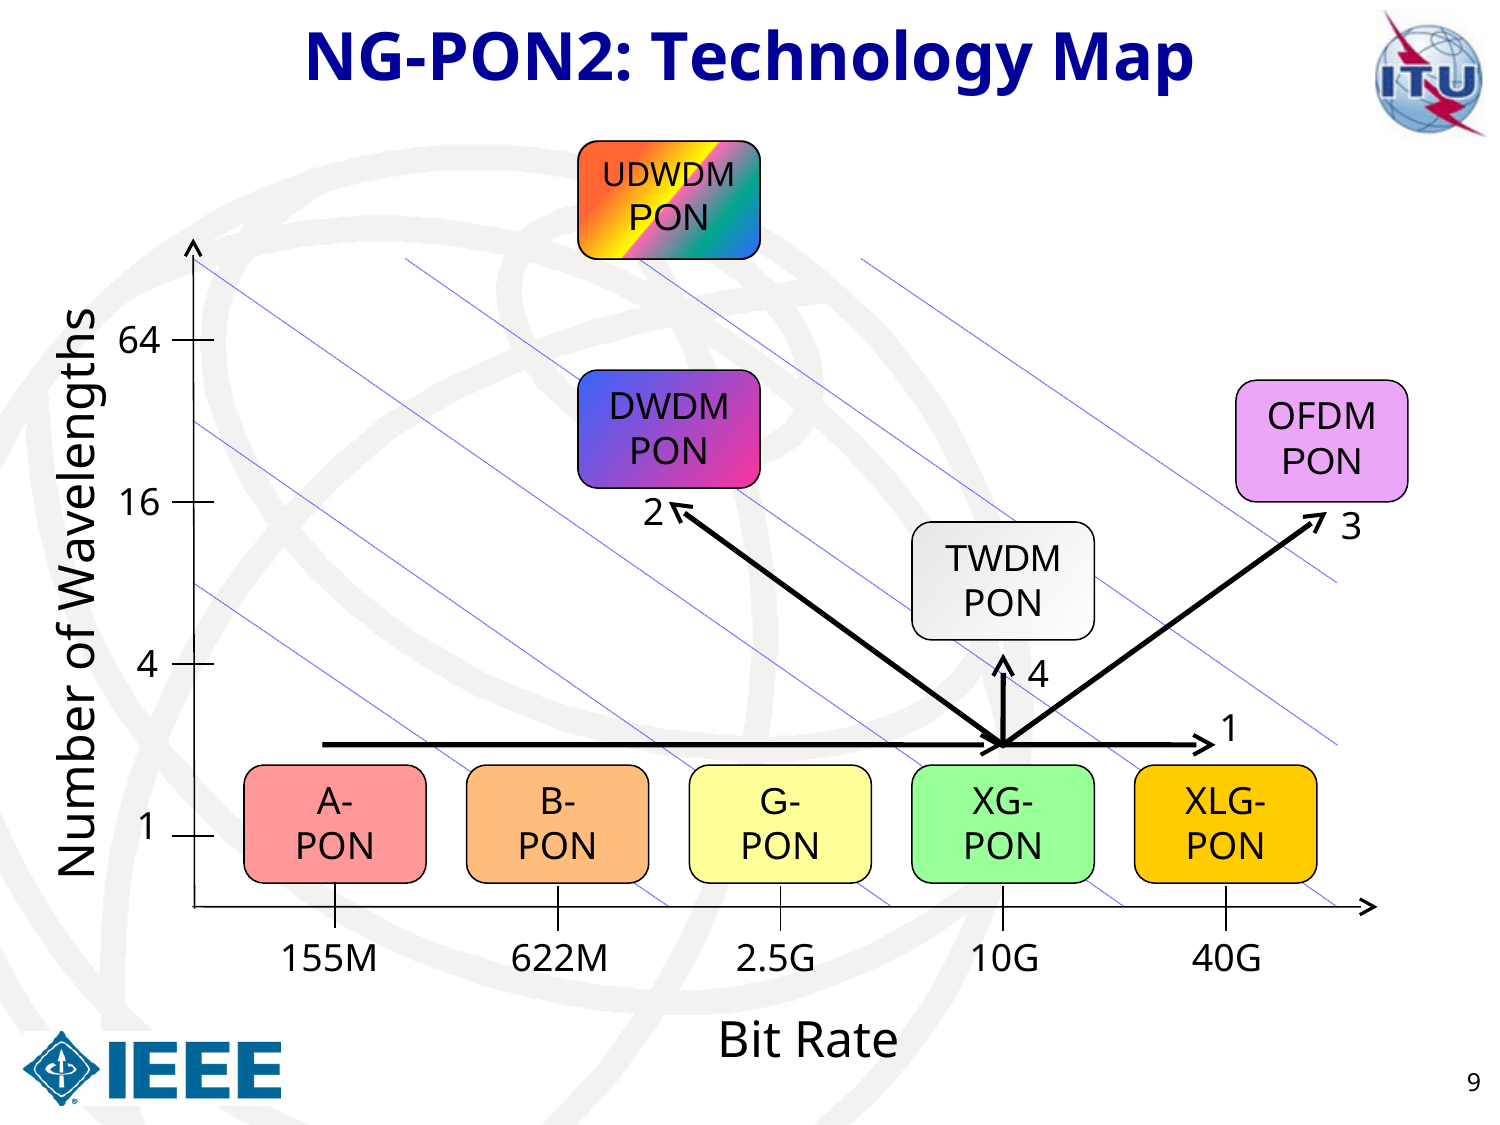

# NG-PON2: Technology Map
UDWDM
PON
64
DWDM
PON
OFDM
PON
16
2
3
TWDM
PON
Number of Wavelengths
4
4
1
A-
PON
B-
PON
G-
PON
XG-
PON
XLG-
PON
1
155M
622M
2.5G
10G
40G
Bit Rate